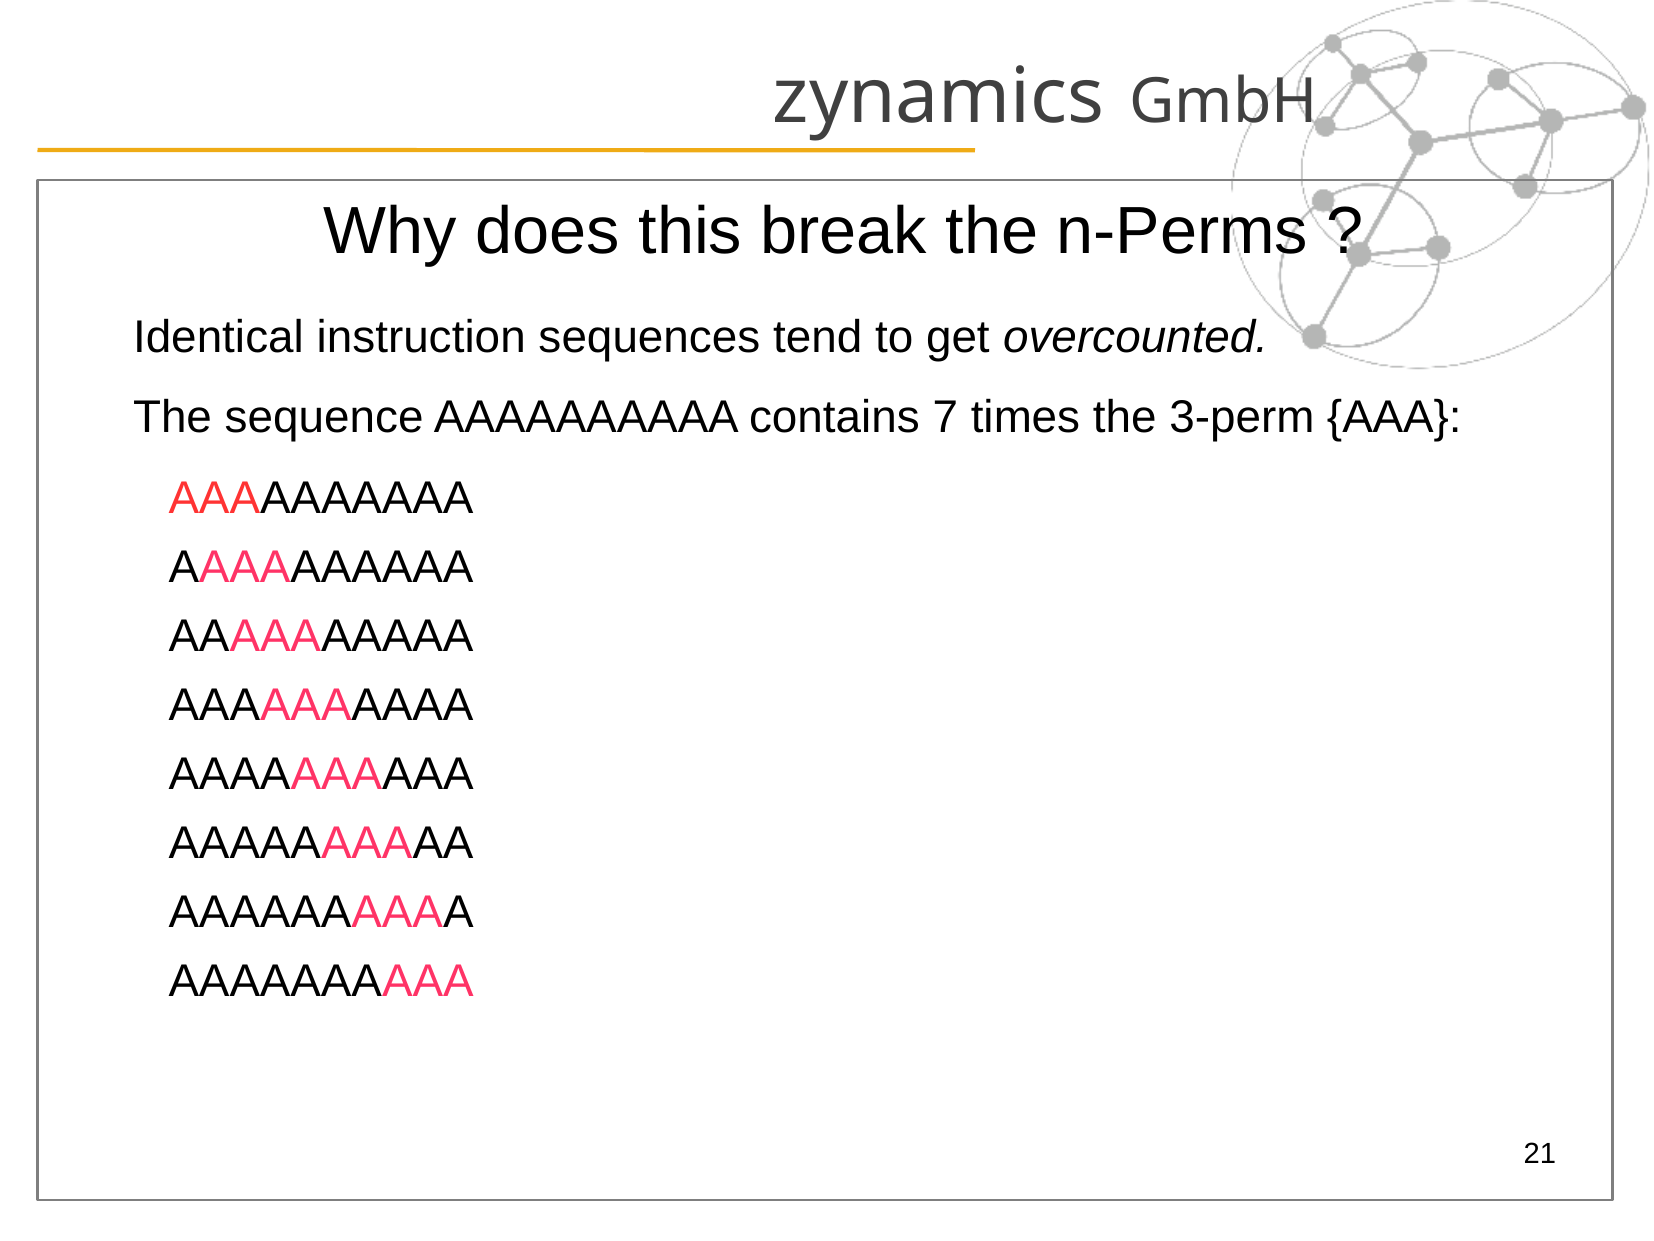

zynamics GmbH
# Why does this break the n-Perms ?
Identical instruction sequences tend to get overcounted.
The sequence AAAAAAAAAA contains 7 times the 3-perm {AAA}:
AAAAAAAAAA
AAAAAAAAAA
AAAAAAAAAA
AAAAAAAAAA
AAAAAAAAAA
AAAAAAAAAA
AAAAAAAAAA
AAAAAAAAAA